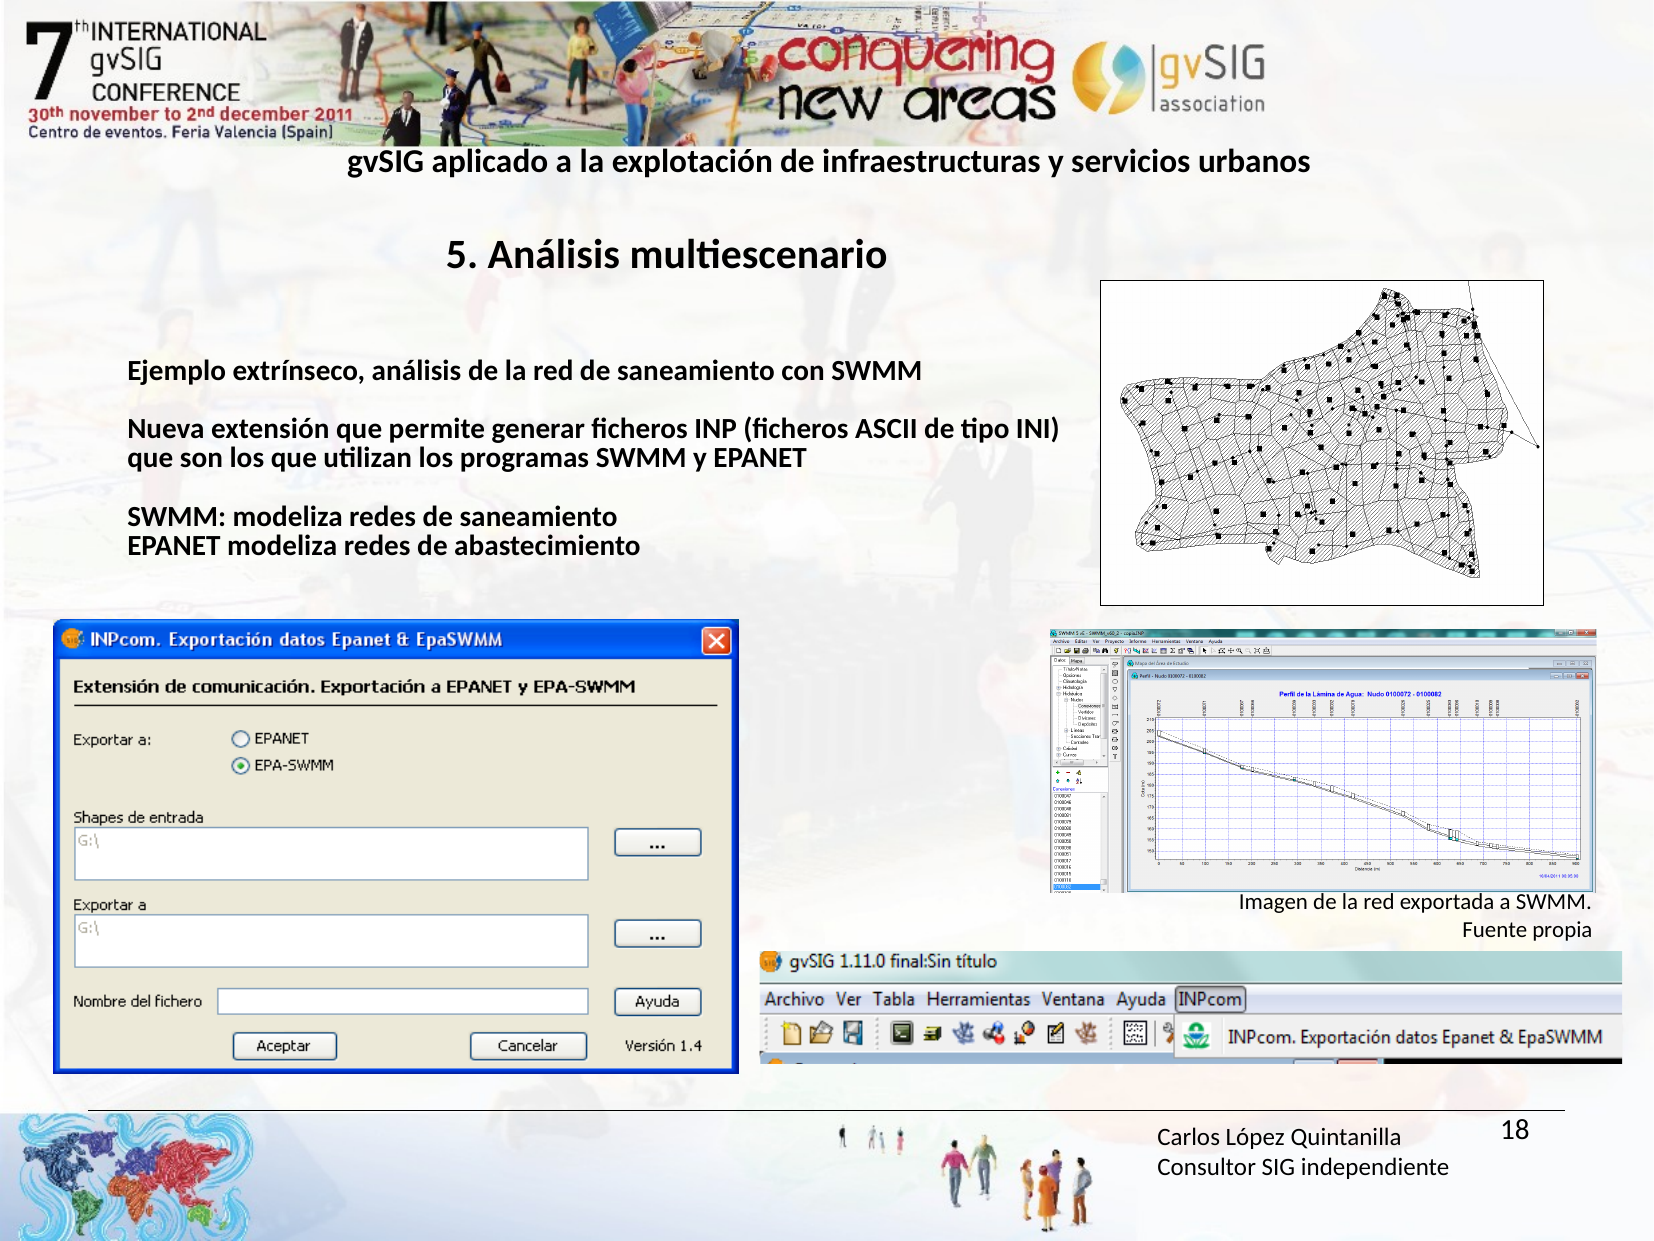

# gvSIG aplicado a la explotación de infraestructuras y servicios urbanos
5. Análisis multiescenario
Ejemplo extrínseco, análisis de la red de saneamiento con SWMM
Nueva extensión que permite generar ficheros INP (ficheros ASCII de tipo INI) que son los que utilizan los programas SWMM y EPANET
SWMM: modeliza redes de saneamiento
EPANET modeliza redes de abastecimiento
Imagen de la red exportada a SWMM.
 Fuente propia
Carlos López Quintanilla
Consultor SIG independiente